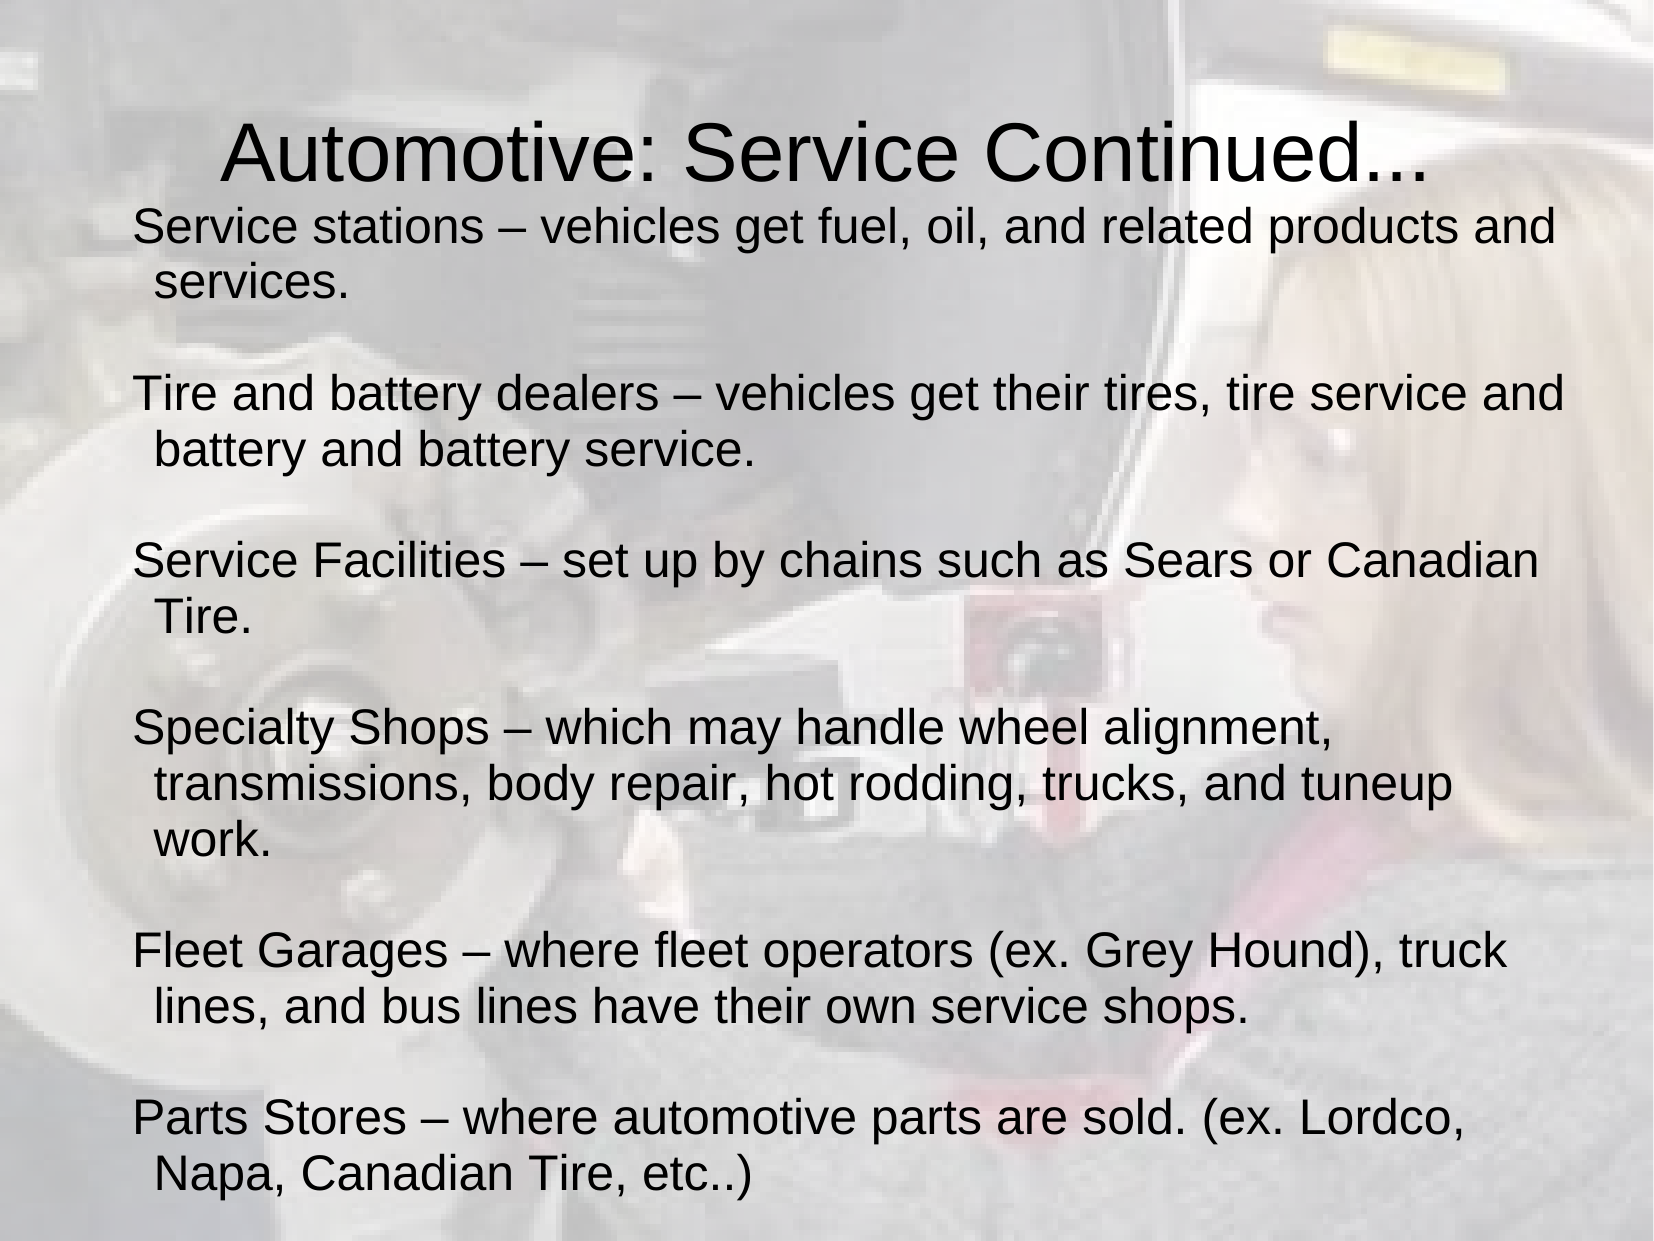

# Automotive: Service Continued...
 Service stations – vehicles get fuel, oil, and related products and services.
 Tire and battery dealers – vehicles get their tires, tire service and battery and battery service.
 Service Facilities – set up by chains such as Sears or Canadian Tire.
 Specialty Shops – which may handle wheel alignment, transmissions, body repair, hot rodding, trucks, and tuneup work.
 Fleet Garages – where fleet operators (ex. Grey Hound), truck lines, and bus lines have their own service shops.
 Parts Stores – where automotive parts are sold. (ex. Lordco, Napa, Canadian Tire, etc..)